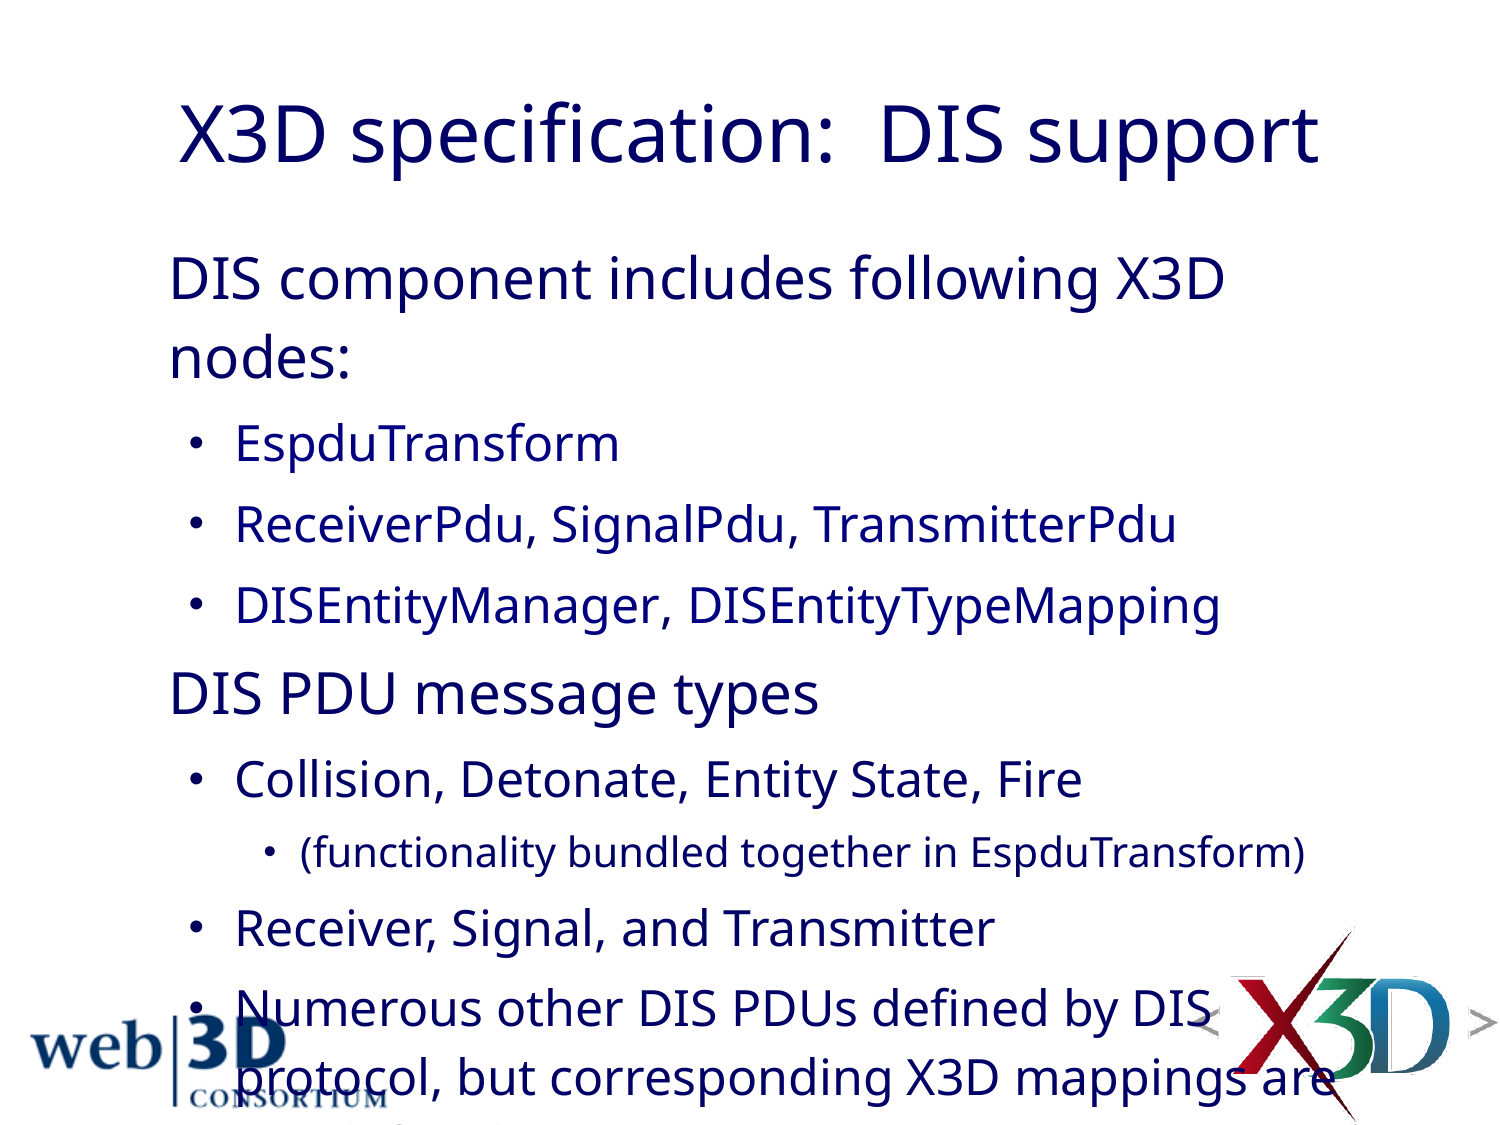

# X3D specification: DIS support
DIS component includes following X3D nodes:
EspduTransform
ReceiverPdu, SignalPdu, TransmitterPdu
DISEntityManager, DISEntityTypeMapping
DIS PDU message types
Collision, Detonate, Entity State, Fire
(functionality bundled together in EspduTransform)
Receiver, Signal, and Transmitter
Numerous other DIS PDUs defined by DIS protocol, but corresponding X3D mappings are not defined.